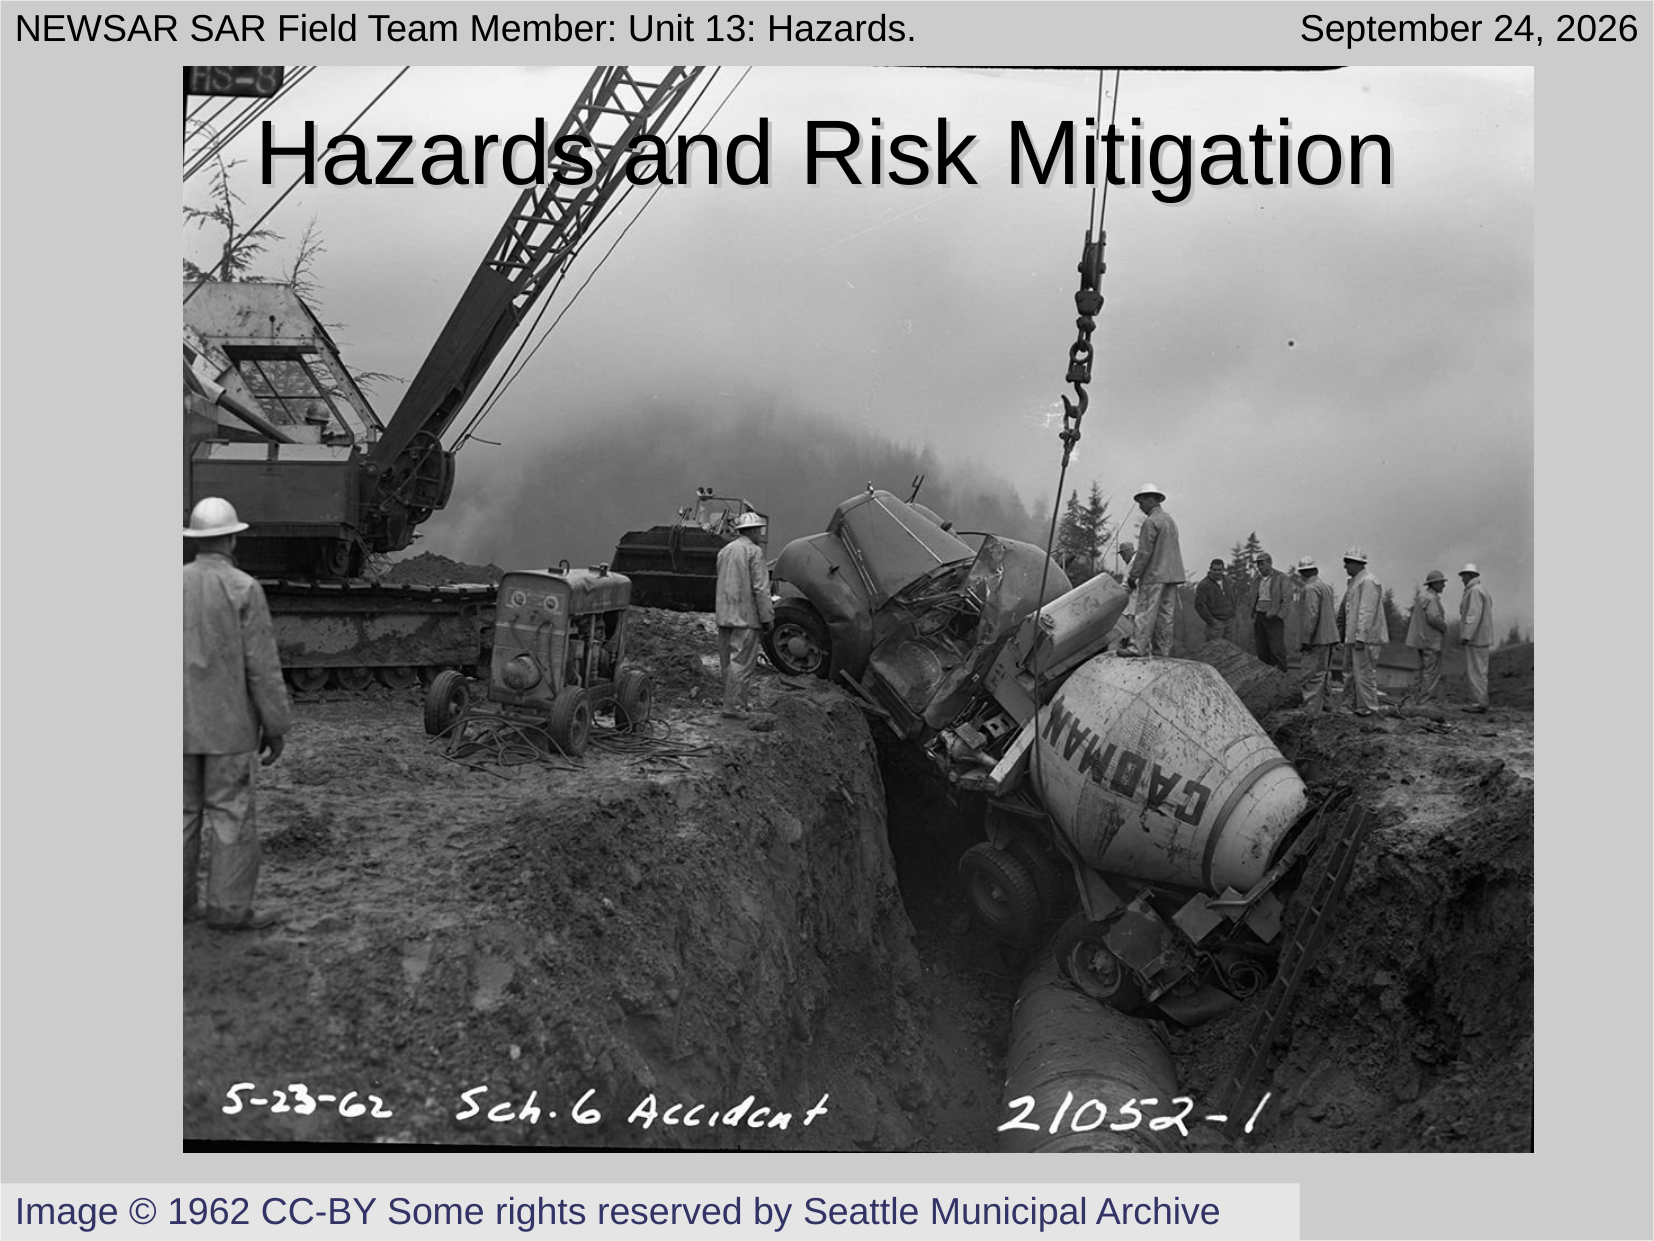

NEWSAR SAR Field Team Member: Unit 13: Hazards.
# Hazards and Risk Mitigation
Image © 1962 CC-BY Some rights reserved by Seattle Municipal Archive